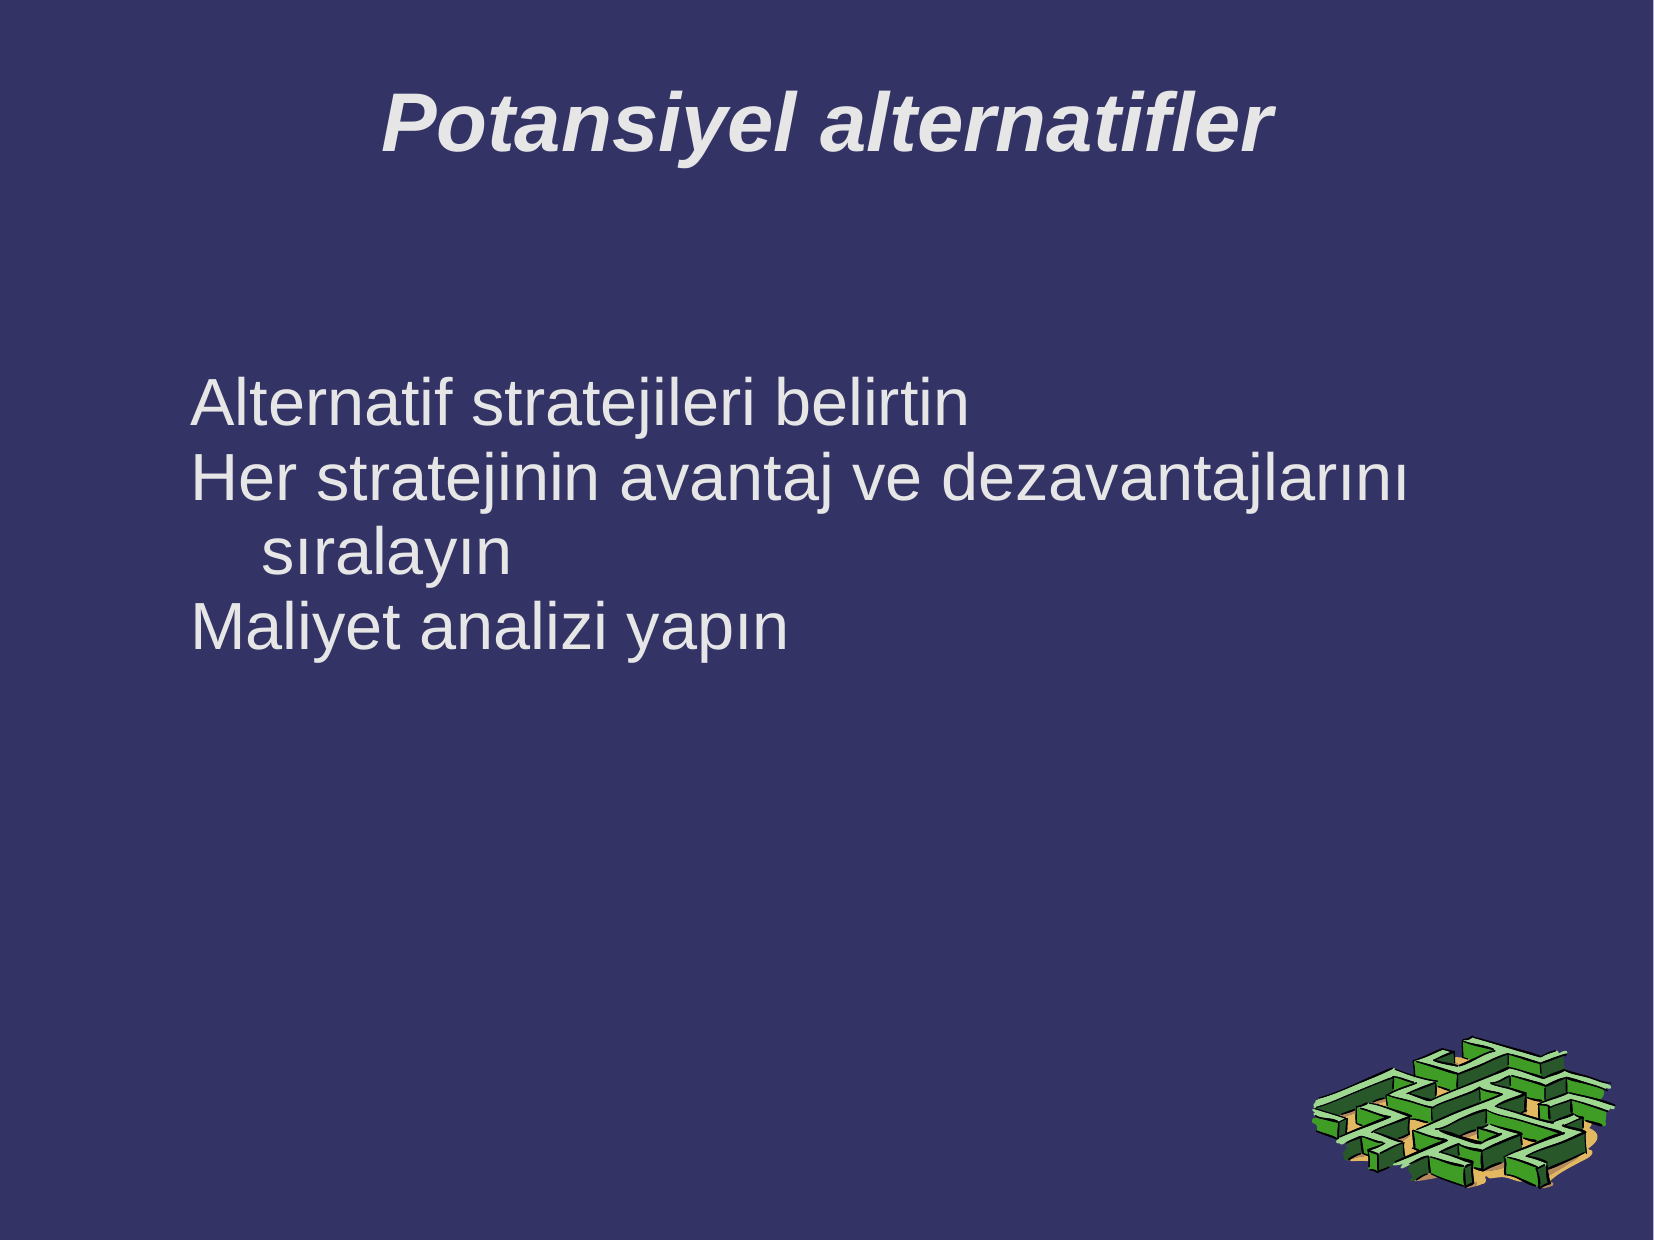

# Potansiyel alternatifler
Alternatif stratejileri belirtin
Her stratejinin avantaj ve dezavantajlarını sıralayın
Maliyet analizi yapın